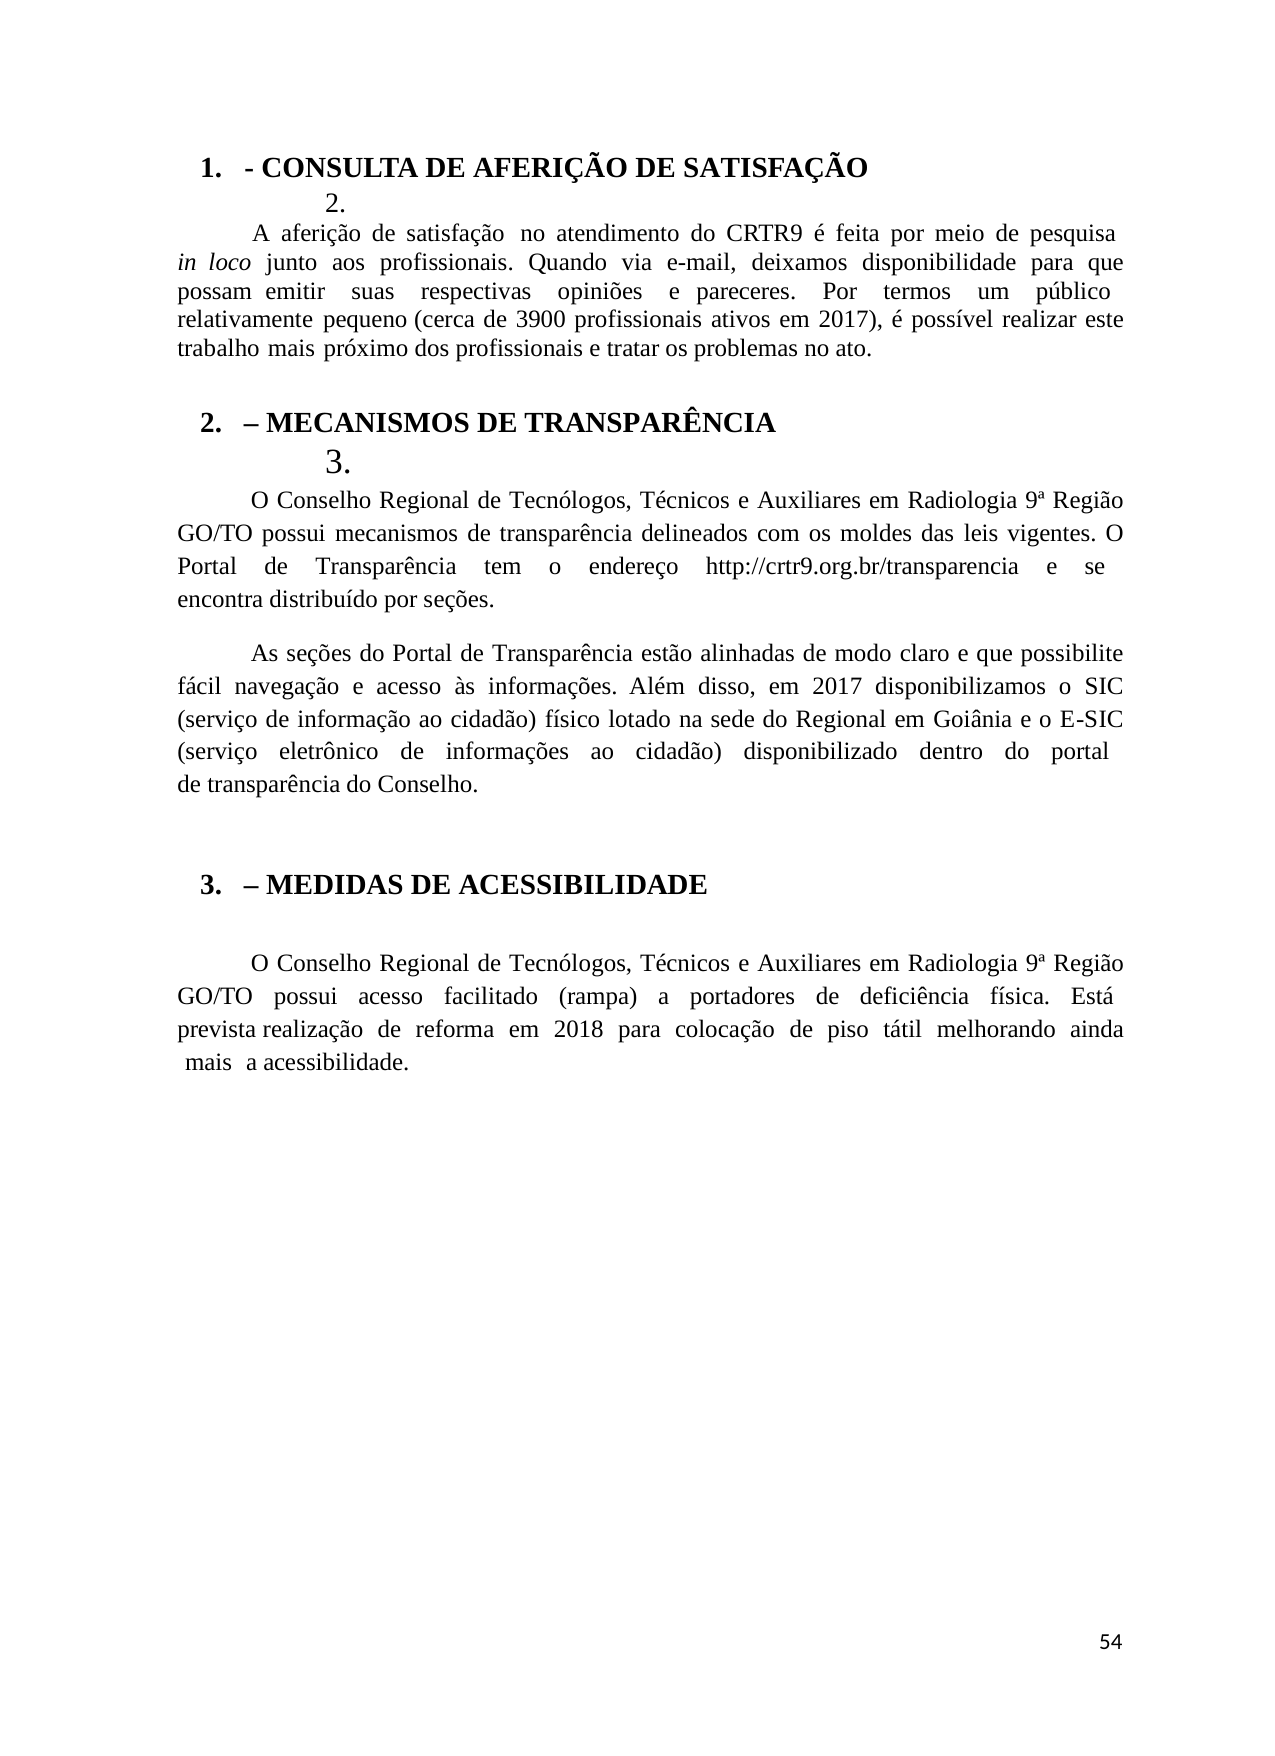

- CONSULTA DE AFERIÇÃO DE SATISFAÇÃO
A aferição de satisfação no atendimento do CRTR9 é feita por meio de pesquisa in loco junto aos profissionais. Quando via e-mail, deixamos disponibilidade para que possam emitir suas respectivas opiniões e pareceres. Por termos um público relativamente pequeno (cerca de 3900 profissionais ativos em 2017), é possível realizar este trabalho mais próximo dos profissionais e tratar os problemas no ato.
– MECANISMOS DE TRANSPARÊNCIA
O Conselho Regional de Tecnólogos, Técnicos e Auxiliares em Radiologia 9ª Região GO/TO possui mecanismos de transparência delineados com os moldes das leis vigentes. O Portal de Transparência tem o endereço http://crtr9.org.br/transparencia e se encontra distribuído por seções.
As seções do Portal de Transparência estão alinhadas de modo claro e que possibilite fácil navegação e acesso às informações. Além disso, em 2017 disponibilizamos o SIC (serviço de informação ao cidadão) físico lotado na sede do Regional em Goiânia e o E-SIC (serviço eletrônico de informações ao cidadão) disponibilizado dentro do portal de transparência do Conselho.
– MEDIDAS DE ACESSIBILIDADE
O Conselho Regional de Tecnólogos, Técnicos e Auxiliares em Radiologia 9ª Região GO/TO possui acesso facilitado (rampa) a portadores de deficiência física. Está prevista realização de reforma em 2018 para colocação de piso tátil melhorando ainda mais a acessibilidade.